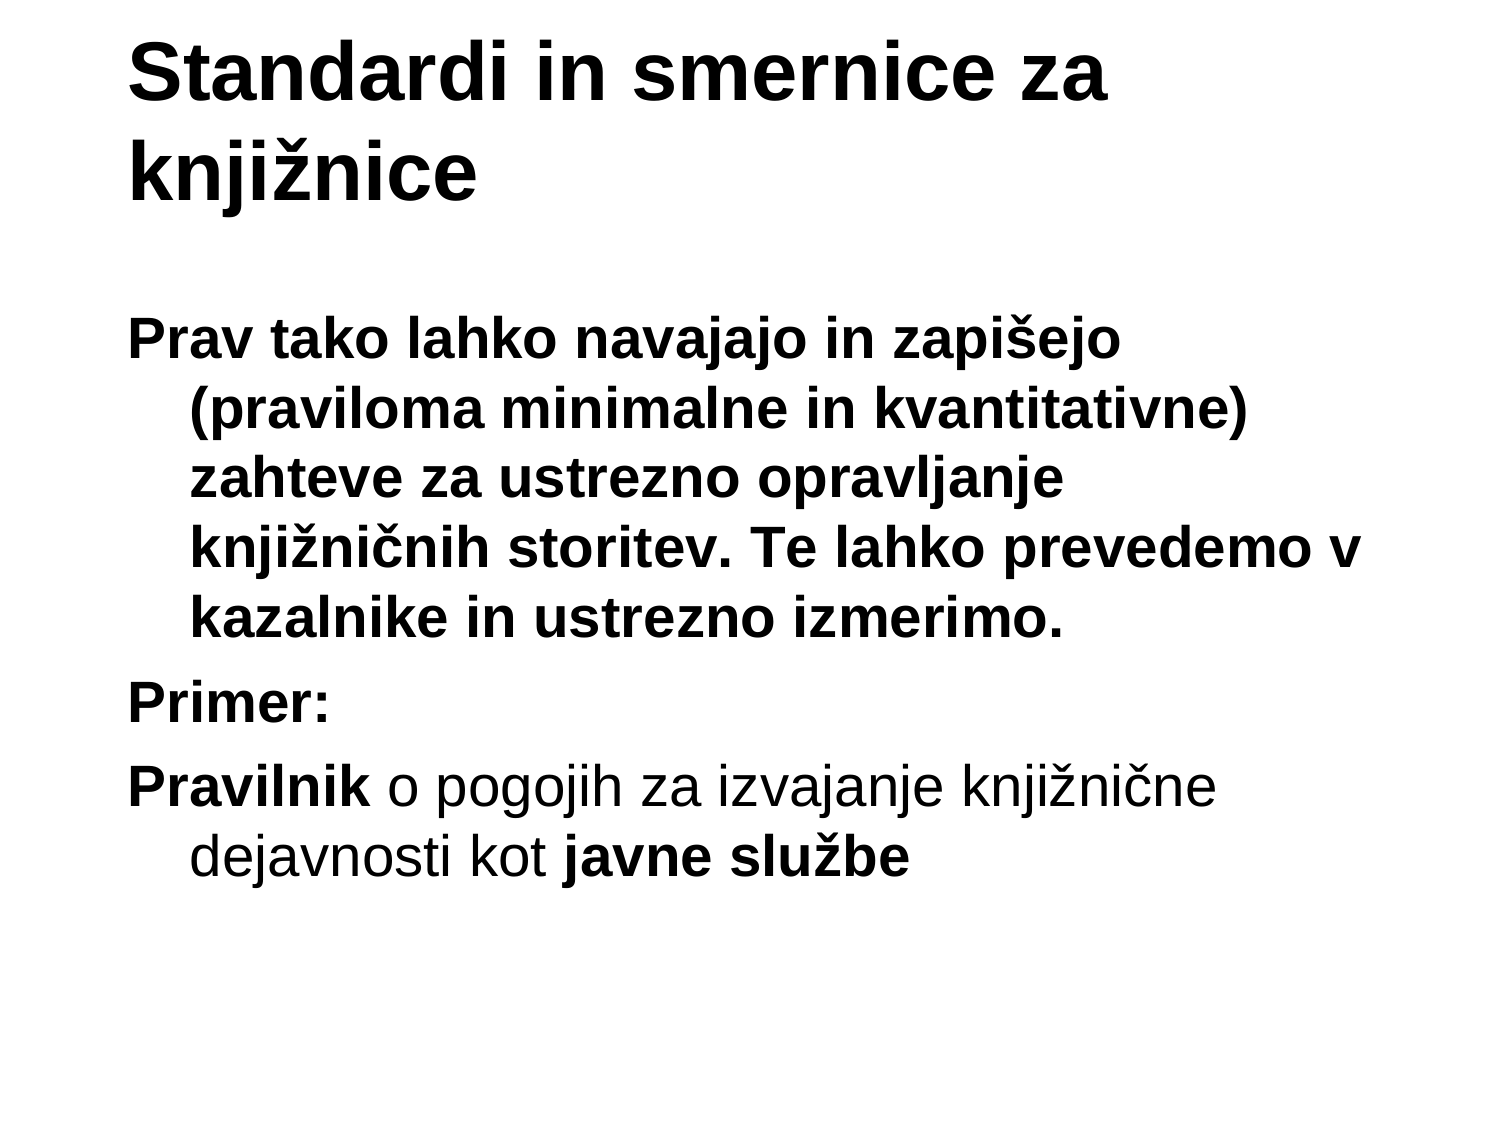

# Standardi in smernice za knjižnice
Prav tako lahko navajajo in zapišejo (praviloma minimalne in kvantitativne) zahteve za ustrezno opravljanje knjižničnih storitev. Te lahko prevedemo v kazalnike in ustrezno izmerimo.
Primer:
Pravilnik o pogojih za izvajanje knjižnične dejavnosti kot javne službe